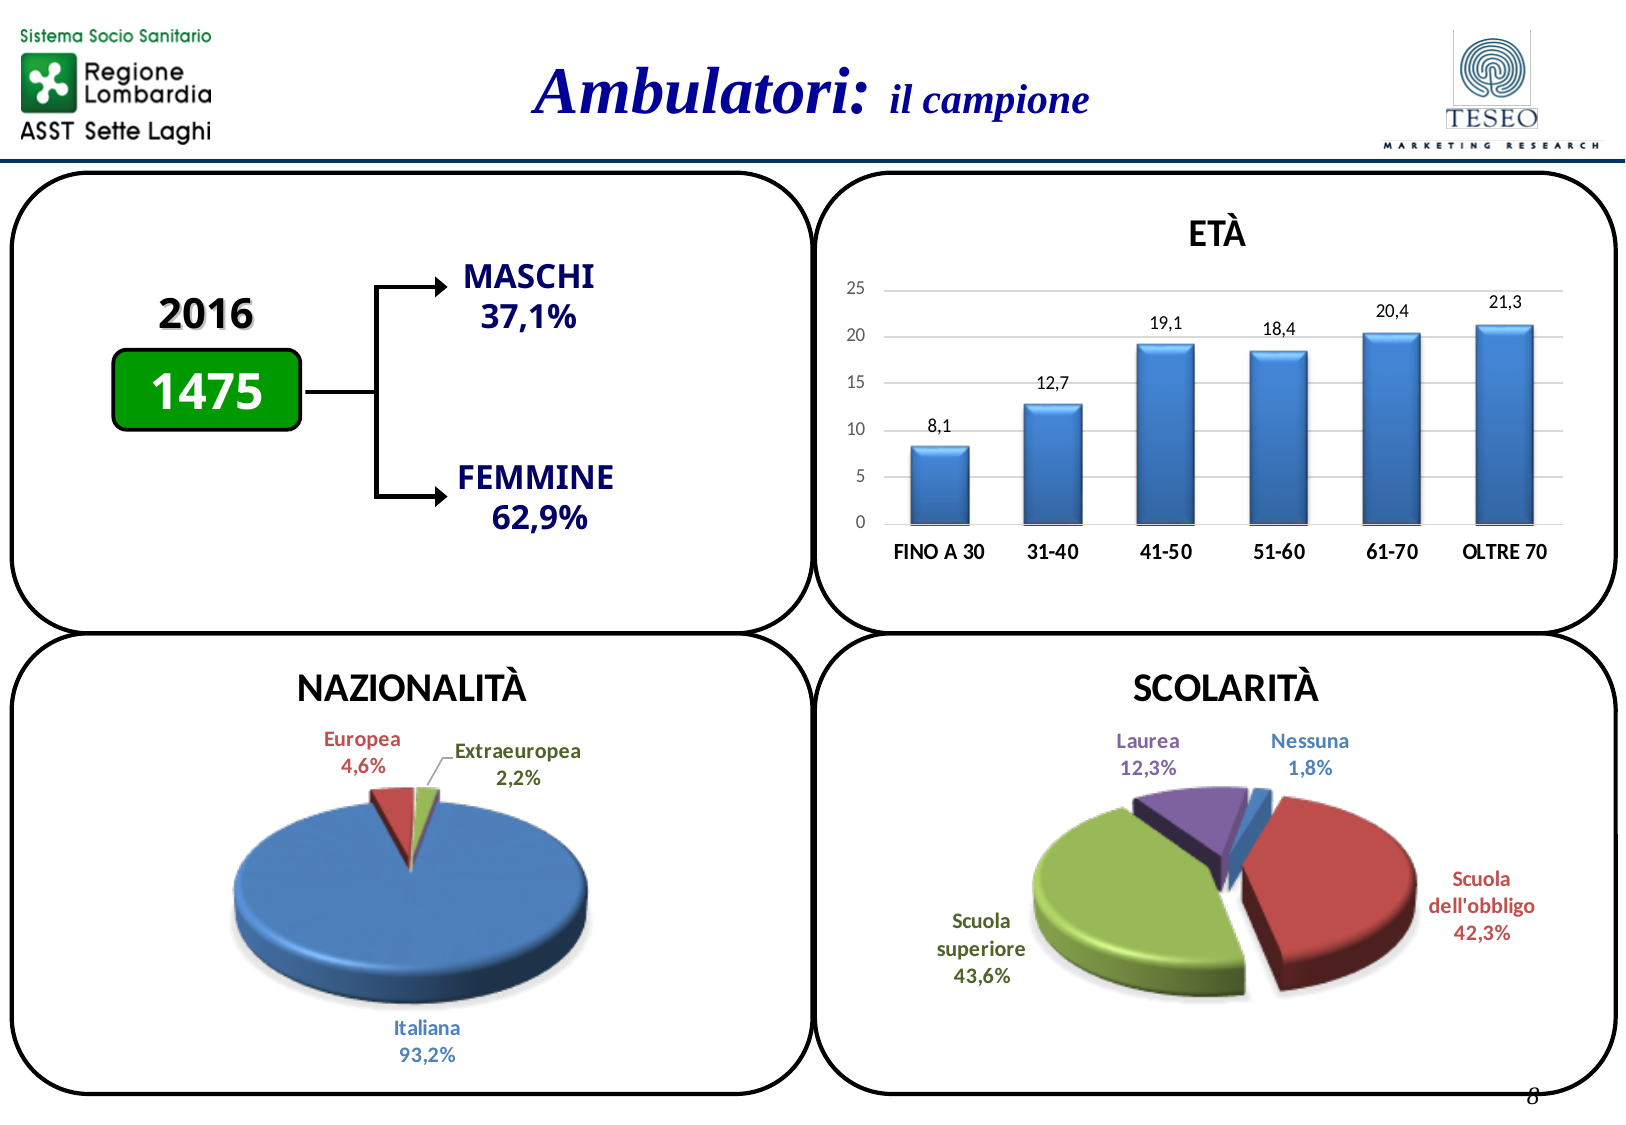

Ambulatori: il campione
MASCHI
37,1%
2016
1475
FEMMINE
62,9%